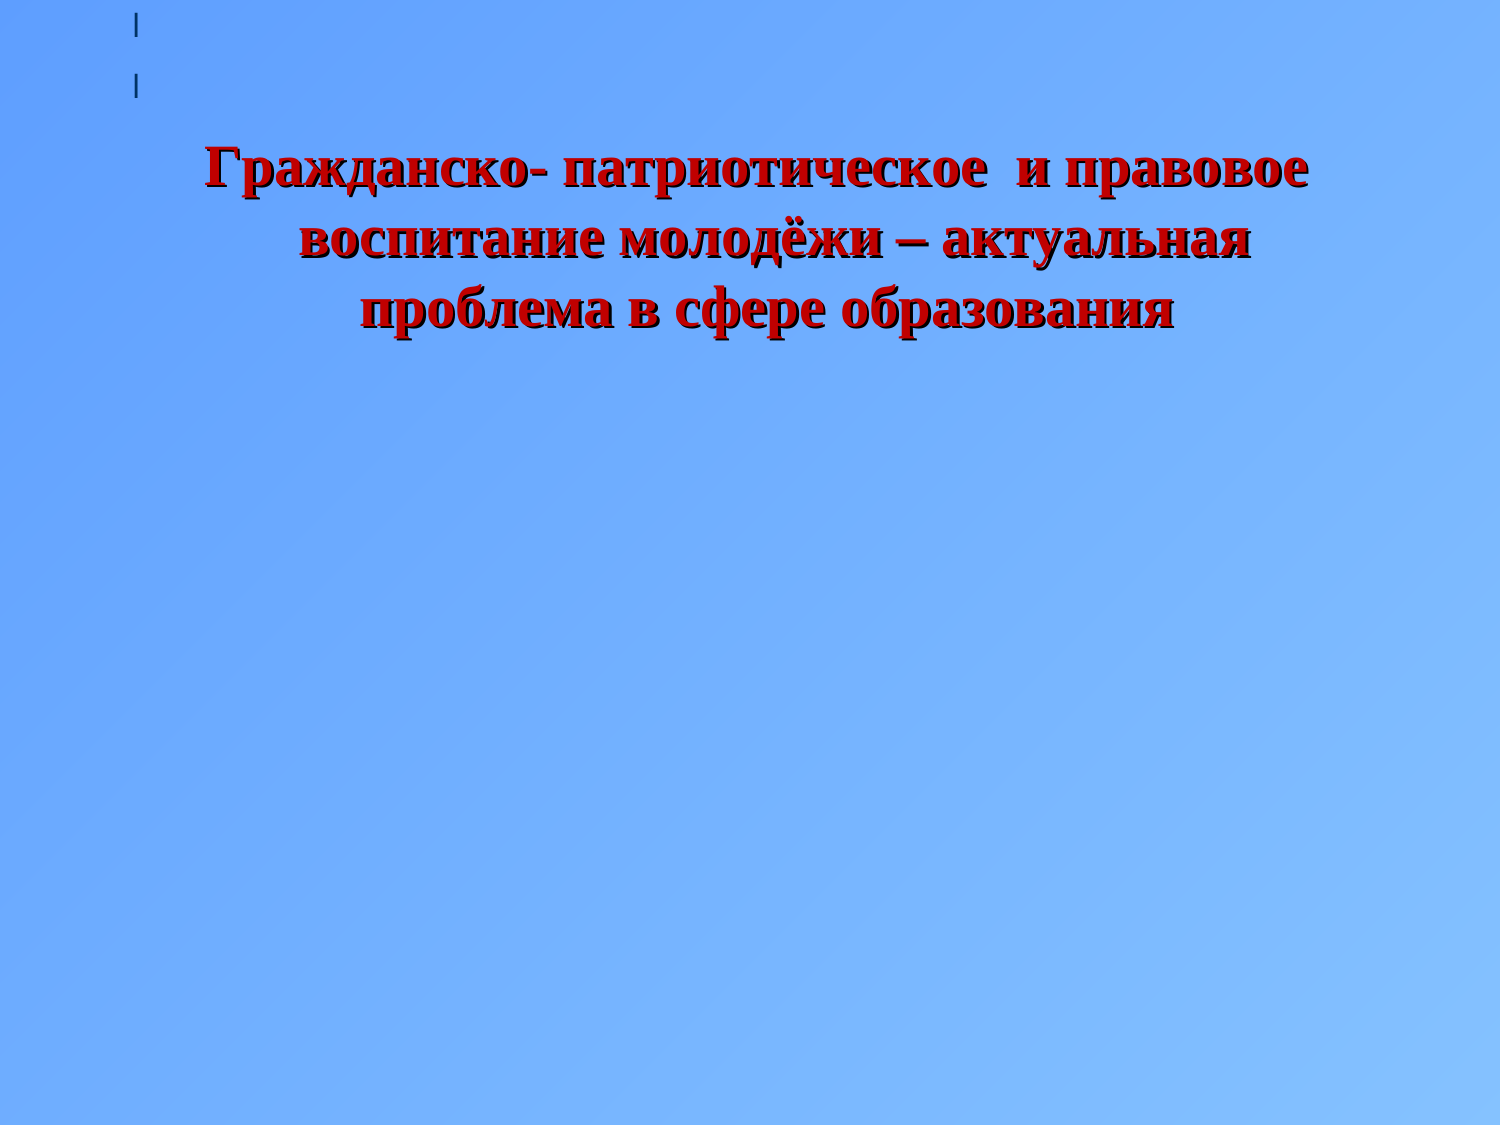

# Гражданско- патриотическое и правовое воспитание молодёжи – актуальная проблема в сфере образования